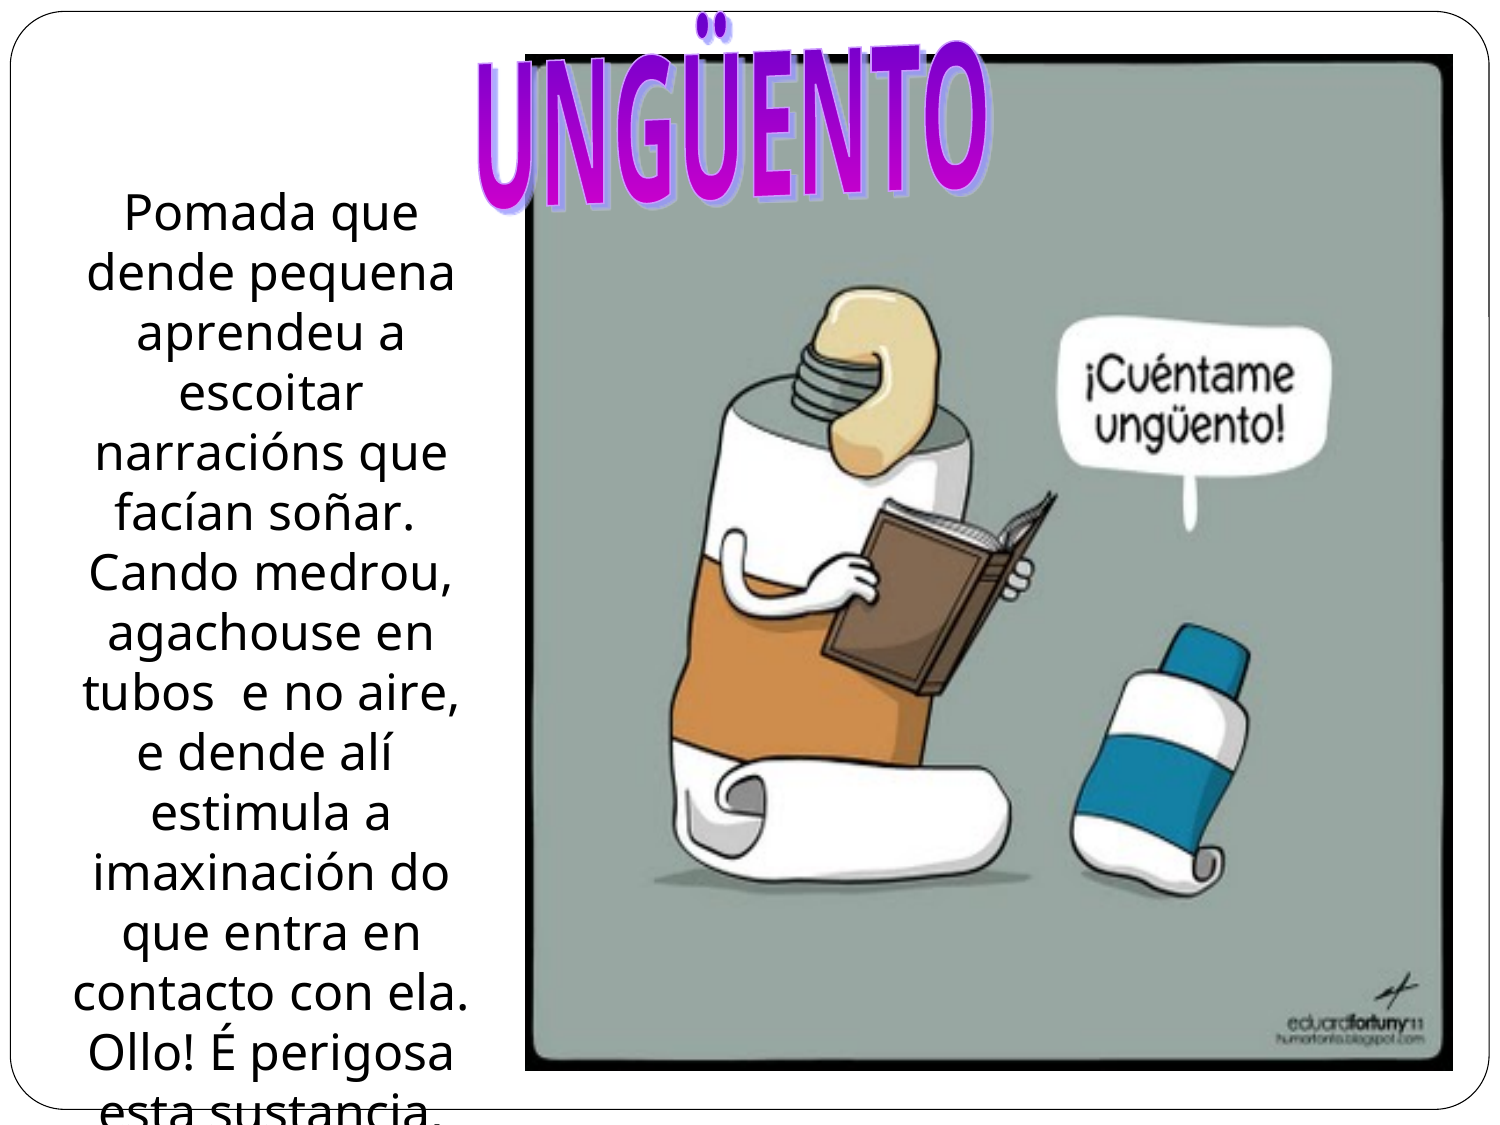

UNGÜENTO
Pomada que dende pequena aprendeu a escoitar narracións que facían soñar.
Cando medrou, agachouse en tubos e no aire, e dende alí estimula a imaxinación do que entra en contacto con ela.
Ollo! É perigosa esta sustancia, pode que faga que pensedes!